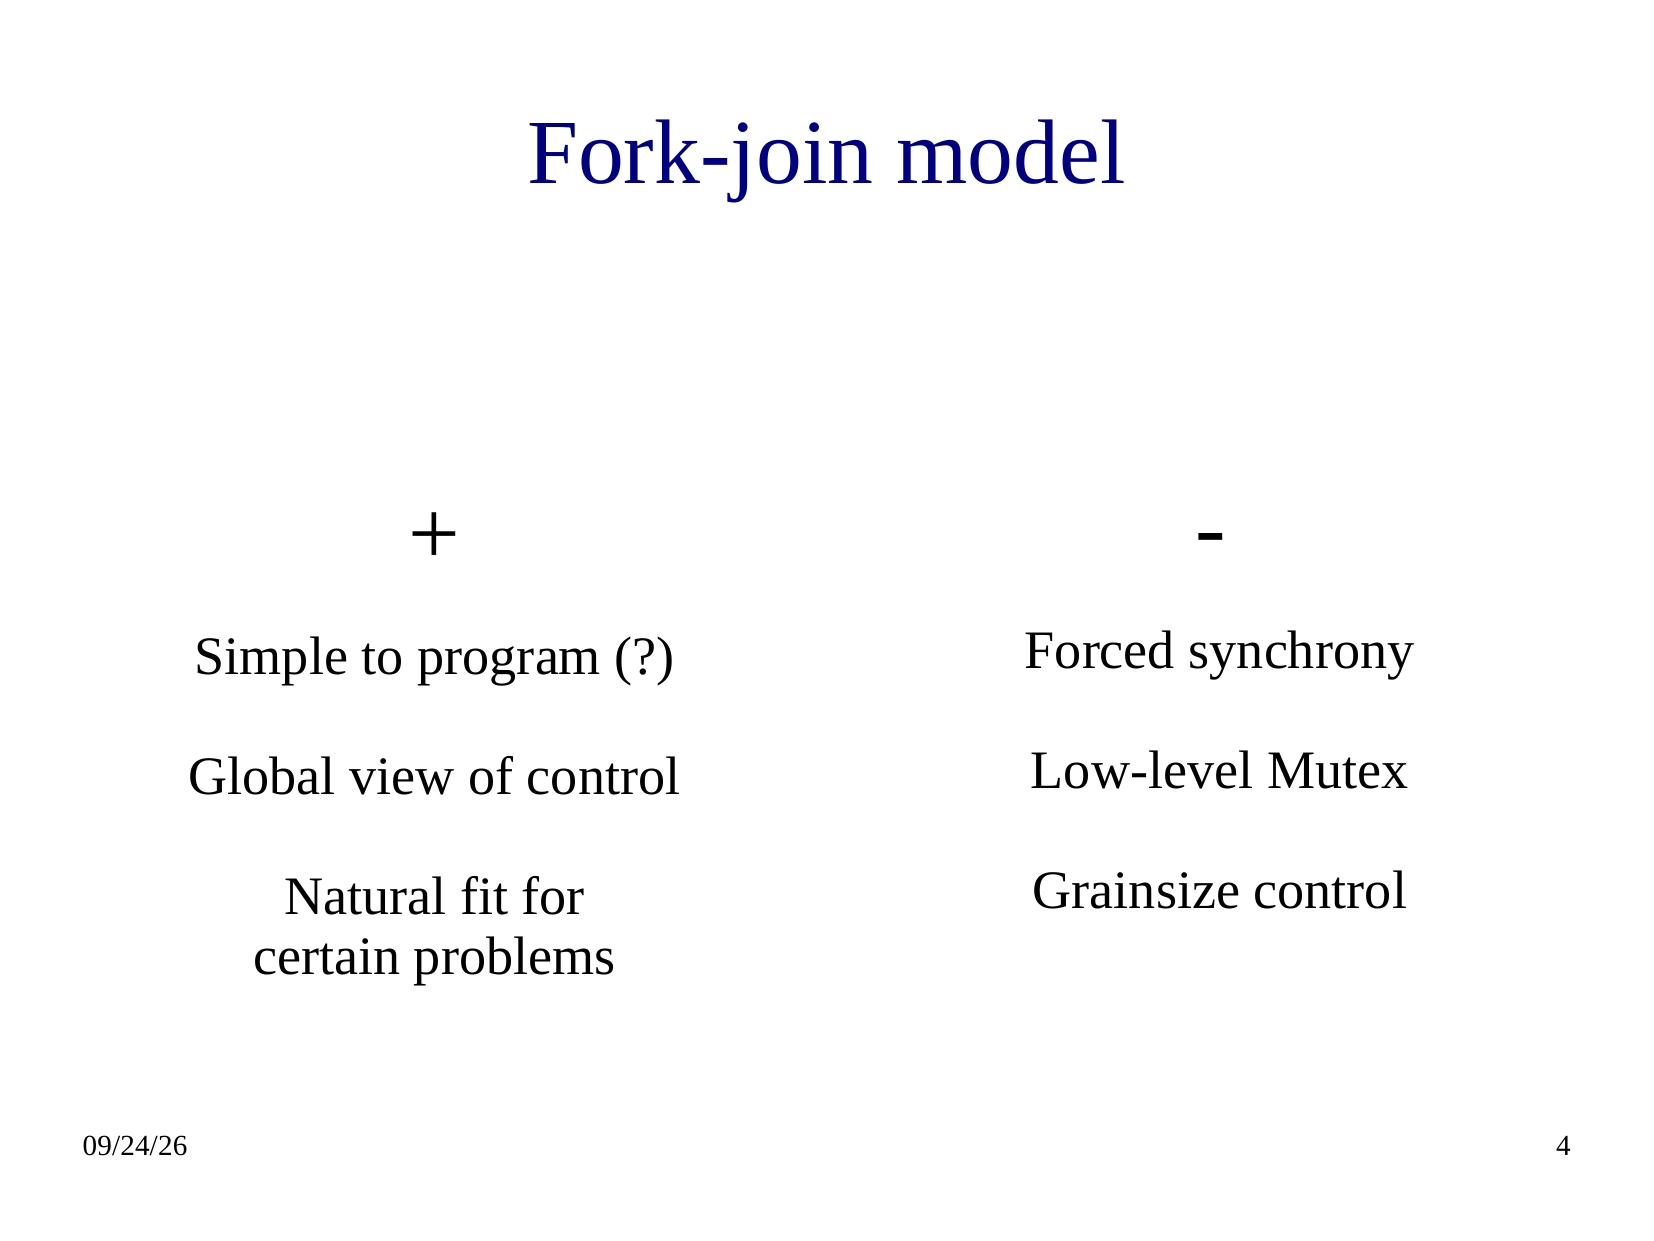

# Fork-join model
-
Forced synchrony
Low-level Mutex
Grainsize control
+
Simple to program (?)
Global view of control
Natural fit for
certain problems
4